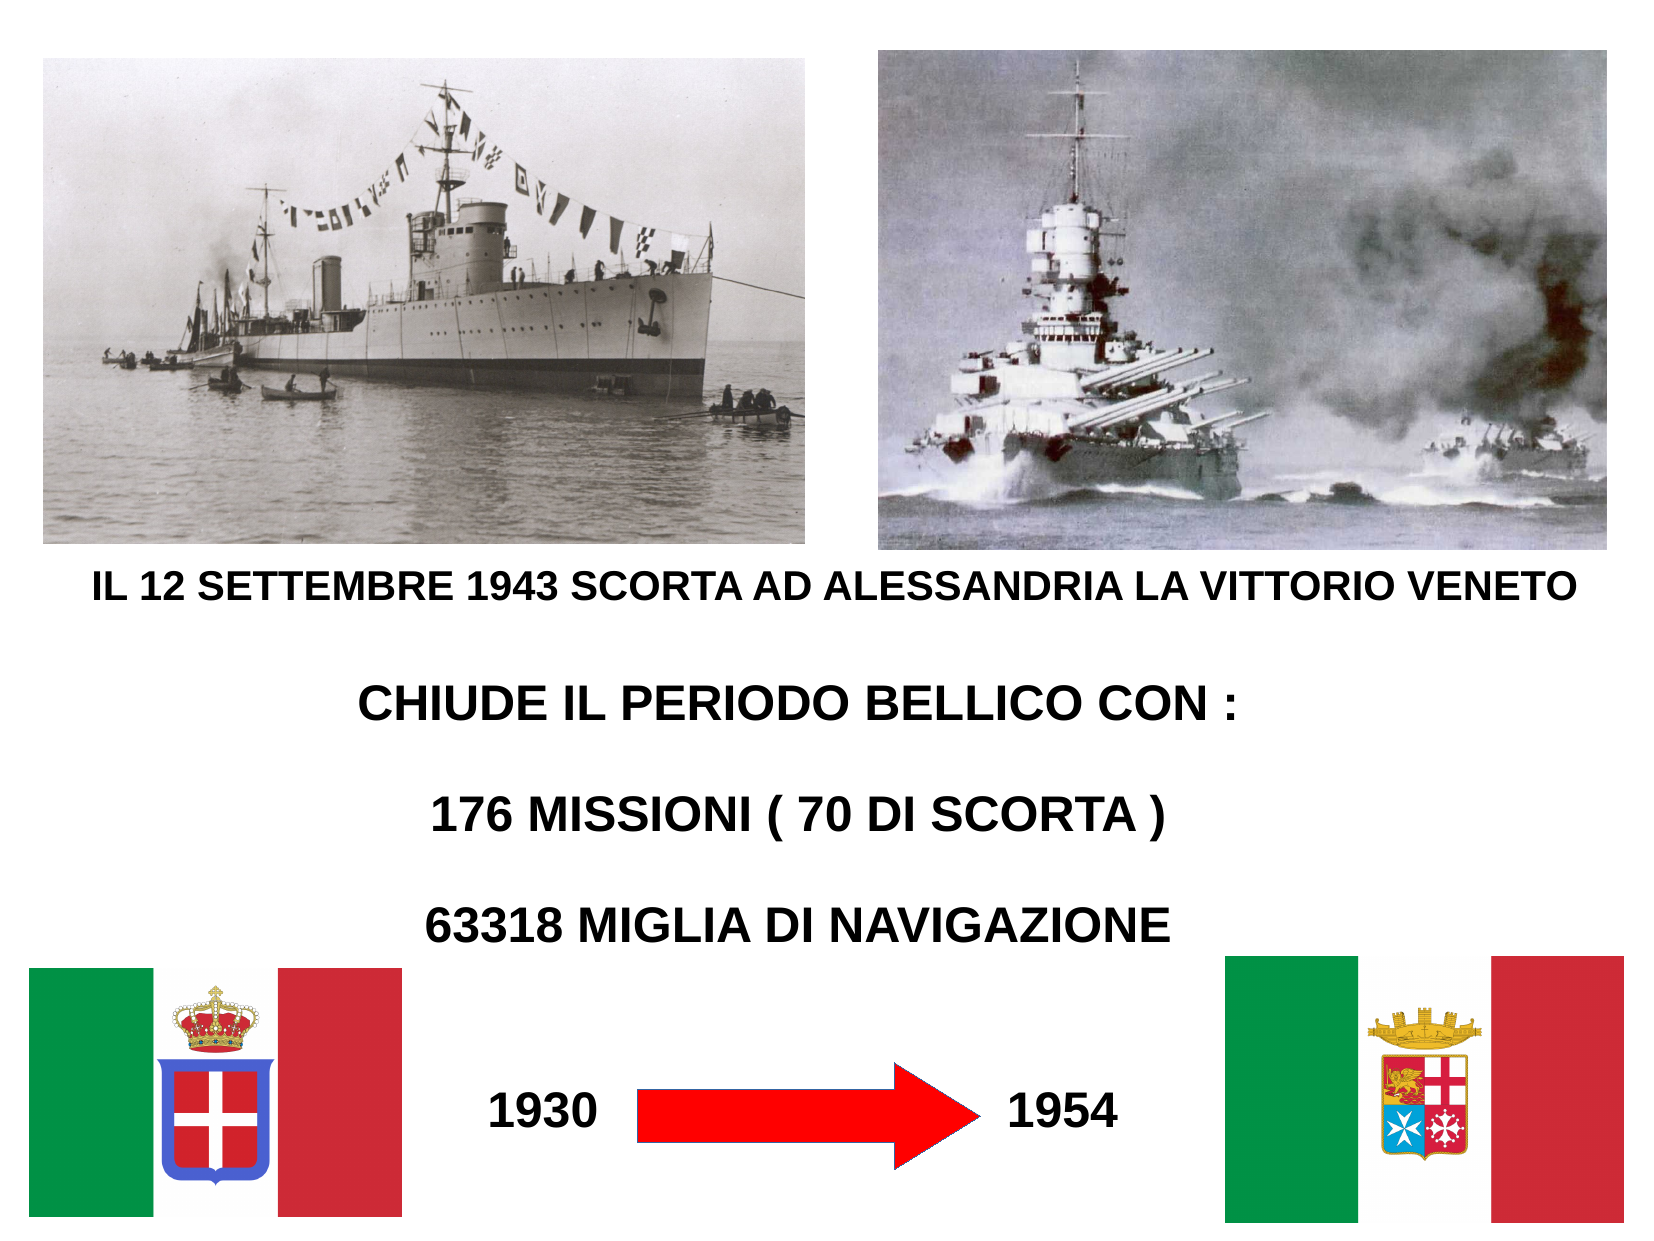

IL 12 SETTEMBRE 1943 SCORTA AD ALESSANDRIA LA VITTORIO VENETO
CHIUDE IL PERIODO BELLICO CON :
176 MISSIONI ( 70 DI SCORTA )
63318 MIGLIA DI NAVIGAZIONE
1930
1954